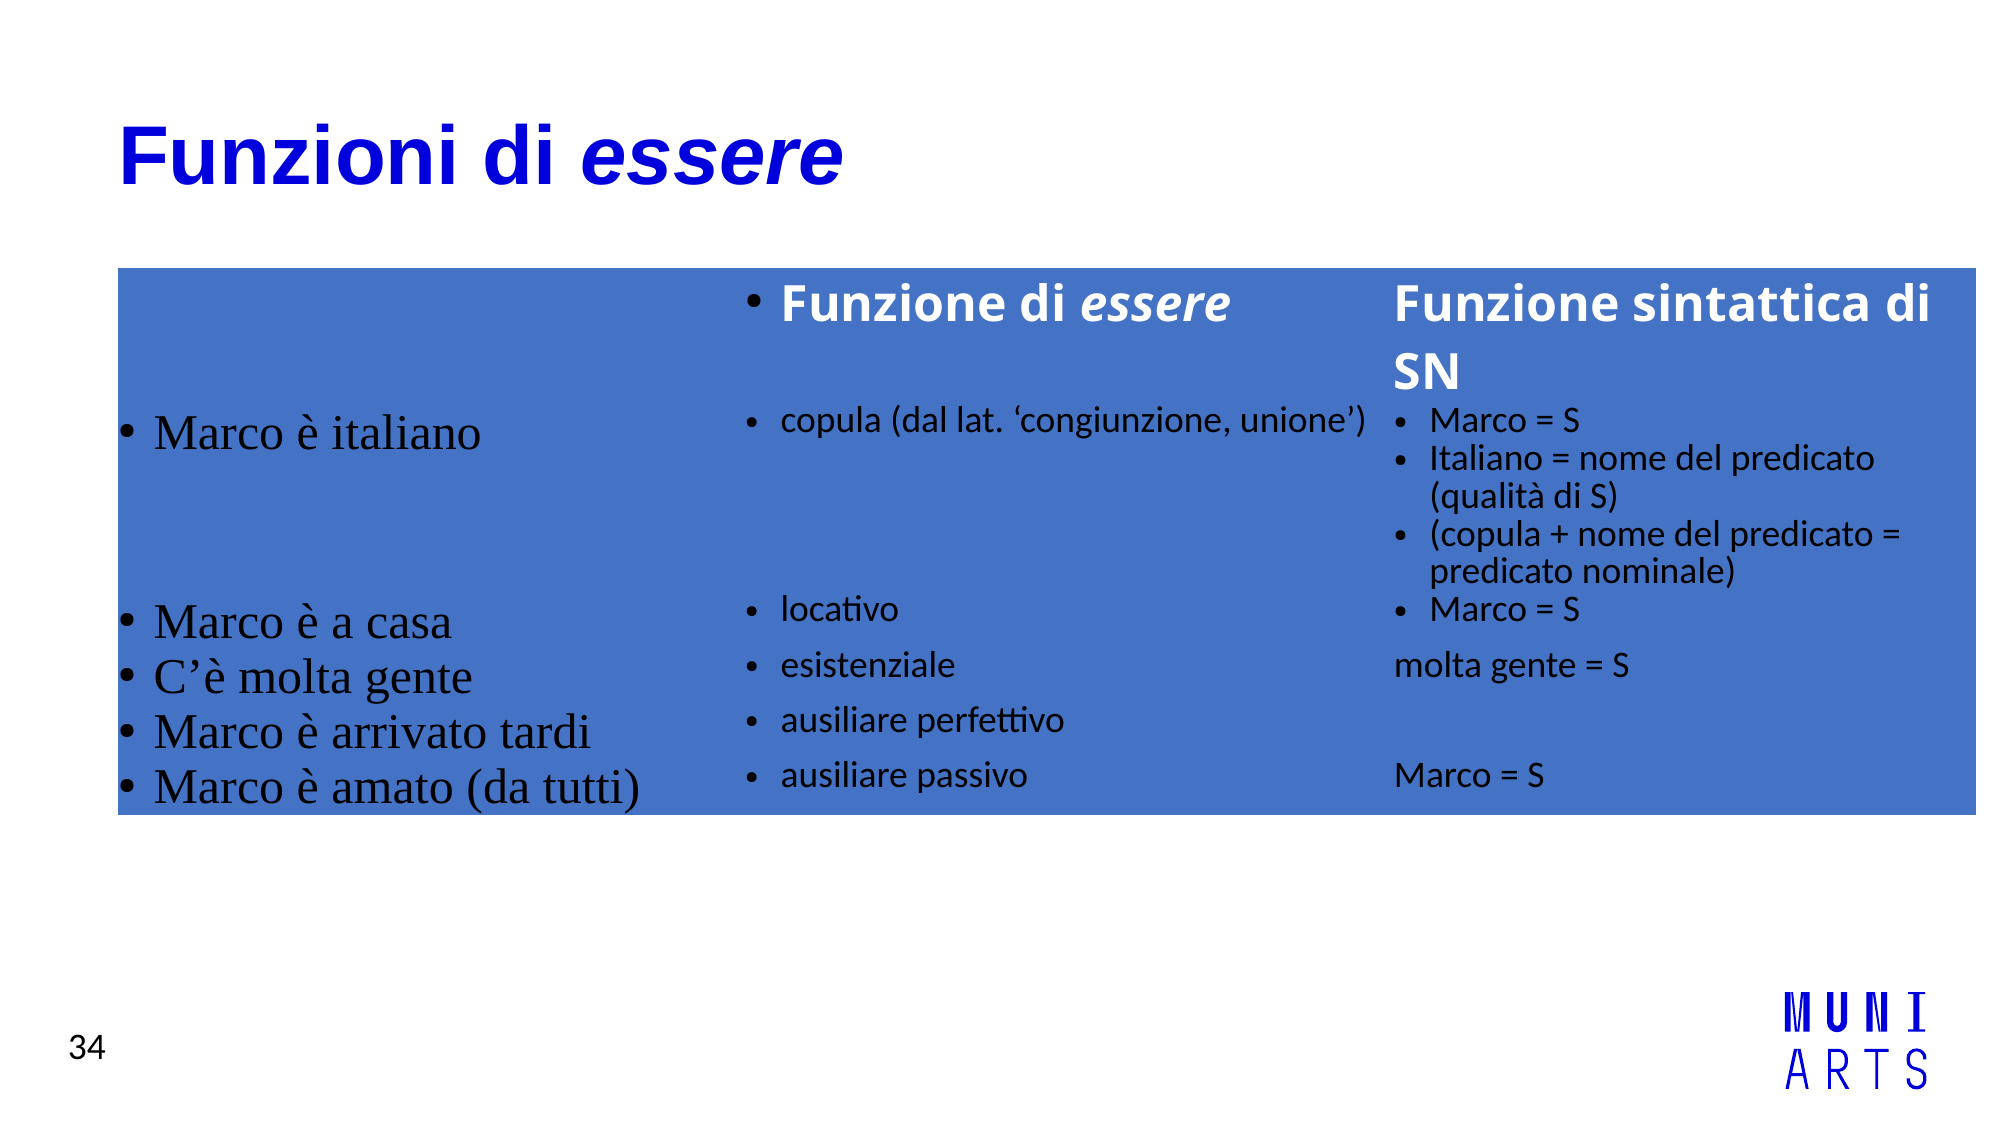

# Funzioni di essere
| | Funzione di essere | Funzione sintattica di SN |
| --- | --- | --- |
| Marco è italiano | copula (dal lat. ‘congiunzione, unione’) | Marco = S Italiano = nome del predicato (qualità di S) (copula + nome del predicato = predicato nominale) |
| Marco è a casa | locativo | Marco = S |
| C’è molta gente | esistenziale | molta gente = S |
| Marco è arrivato tardi | ausiliare perfettivo | |
| Marco è amato (da tutti) | ausiliare passivo | Marco = S |